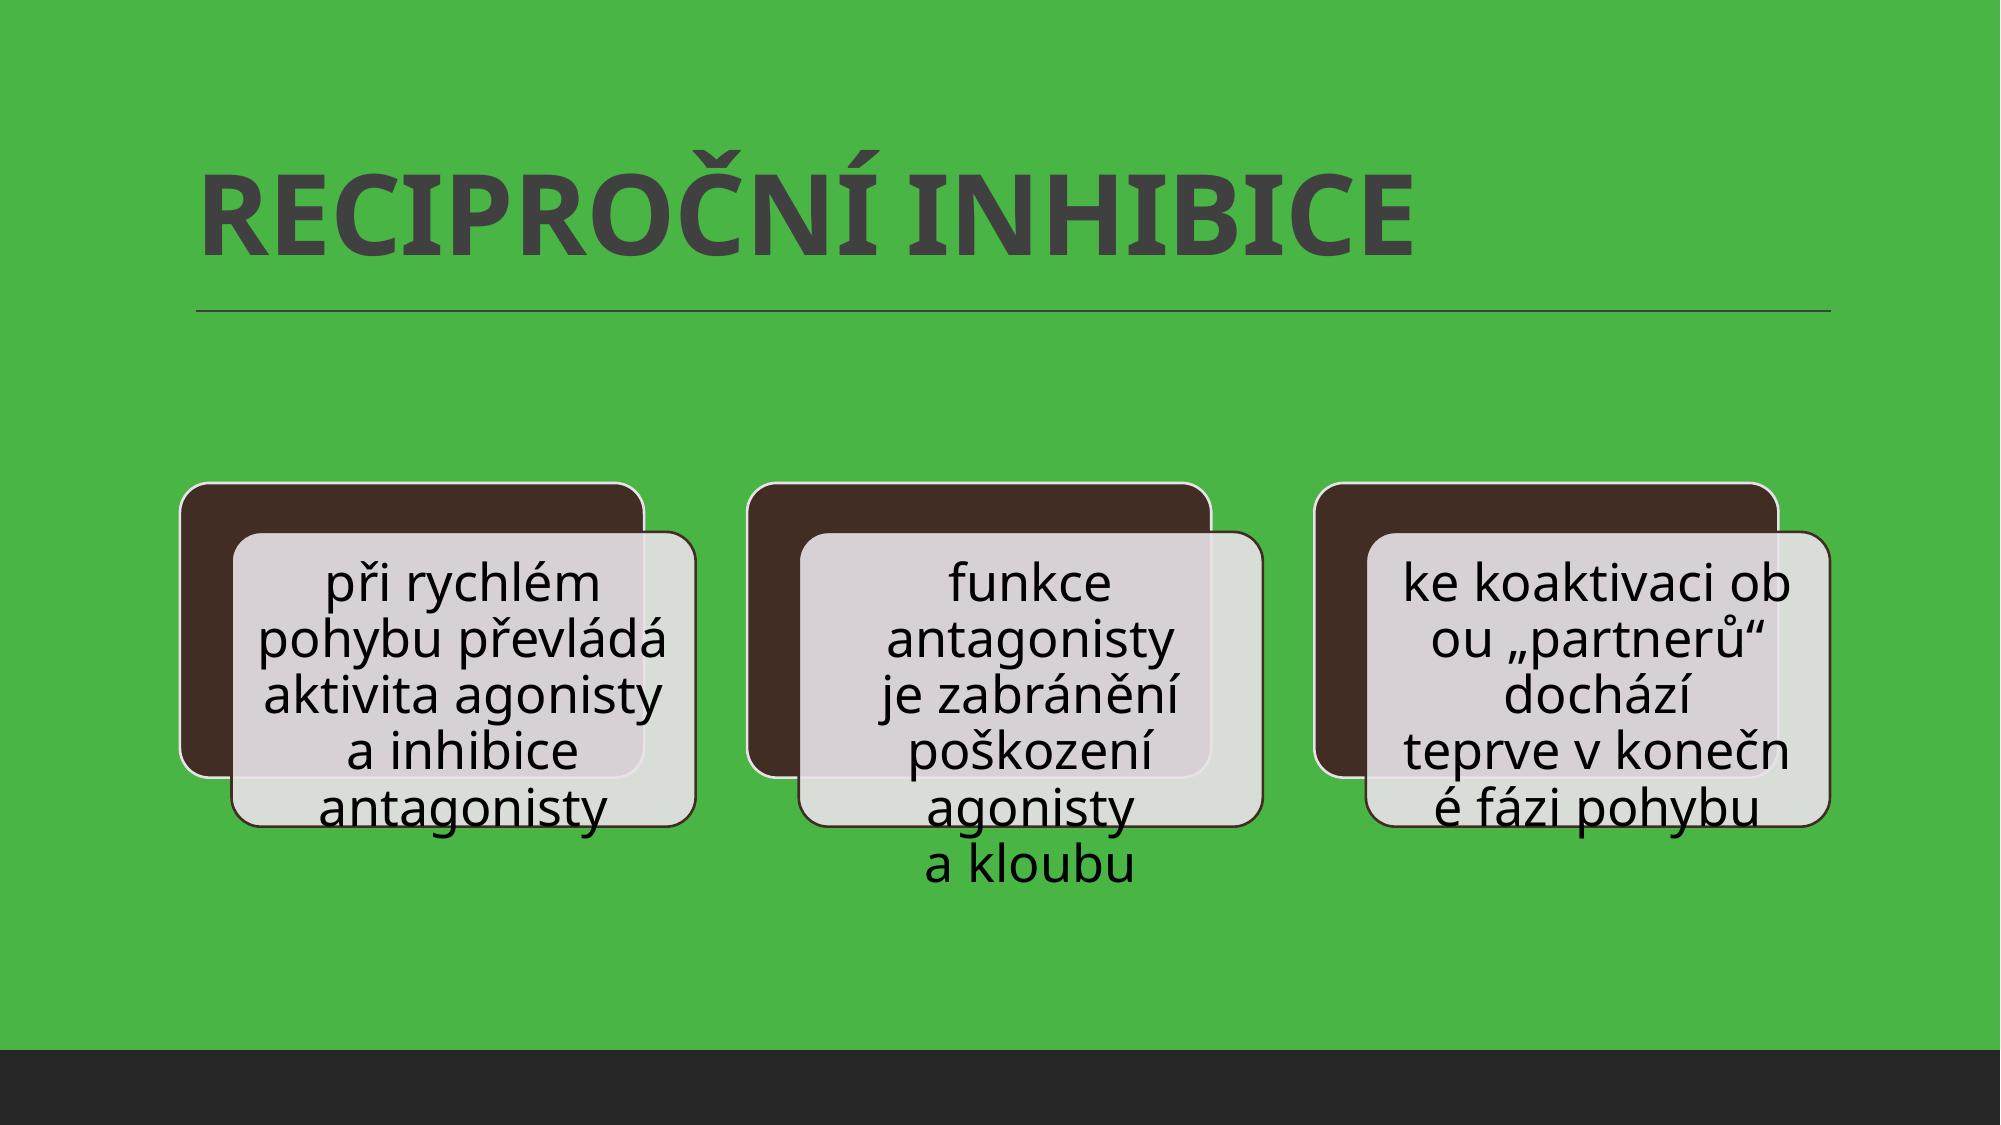

# RECIPROČNÍ INHIBICE
při rychlém pohybu převládá aktivita agonisty a inhibice antagonisty
funkce antagonisty je zabránění poškození agonisty a kloubu
ke koaktivaci obou „partnerů“ dochází teprve v konečné fázi pohybu